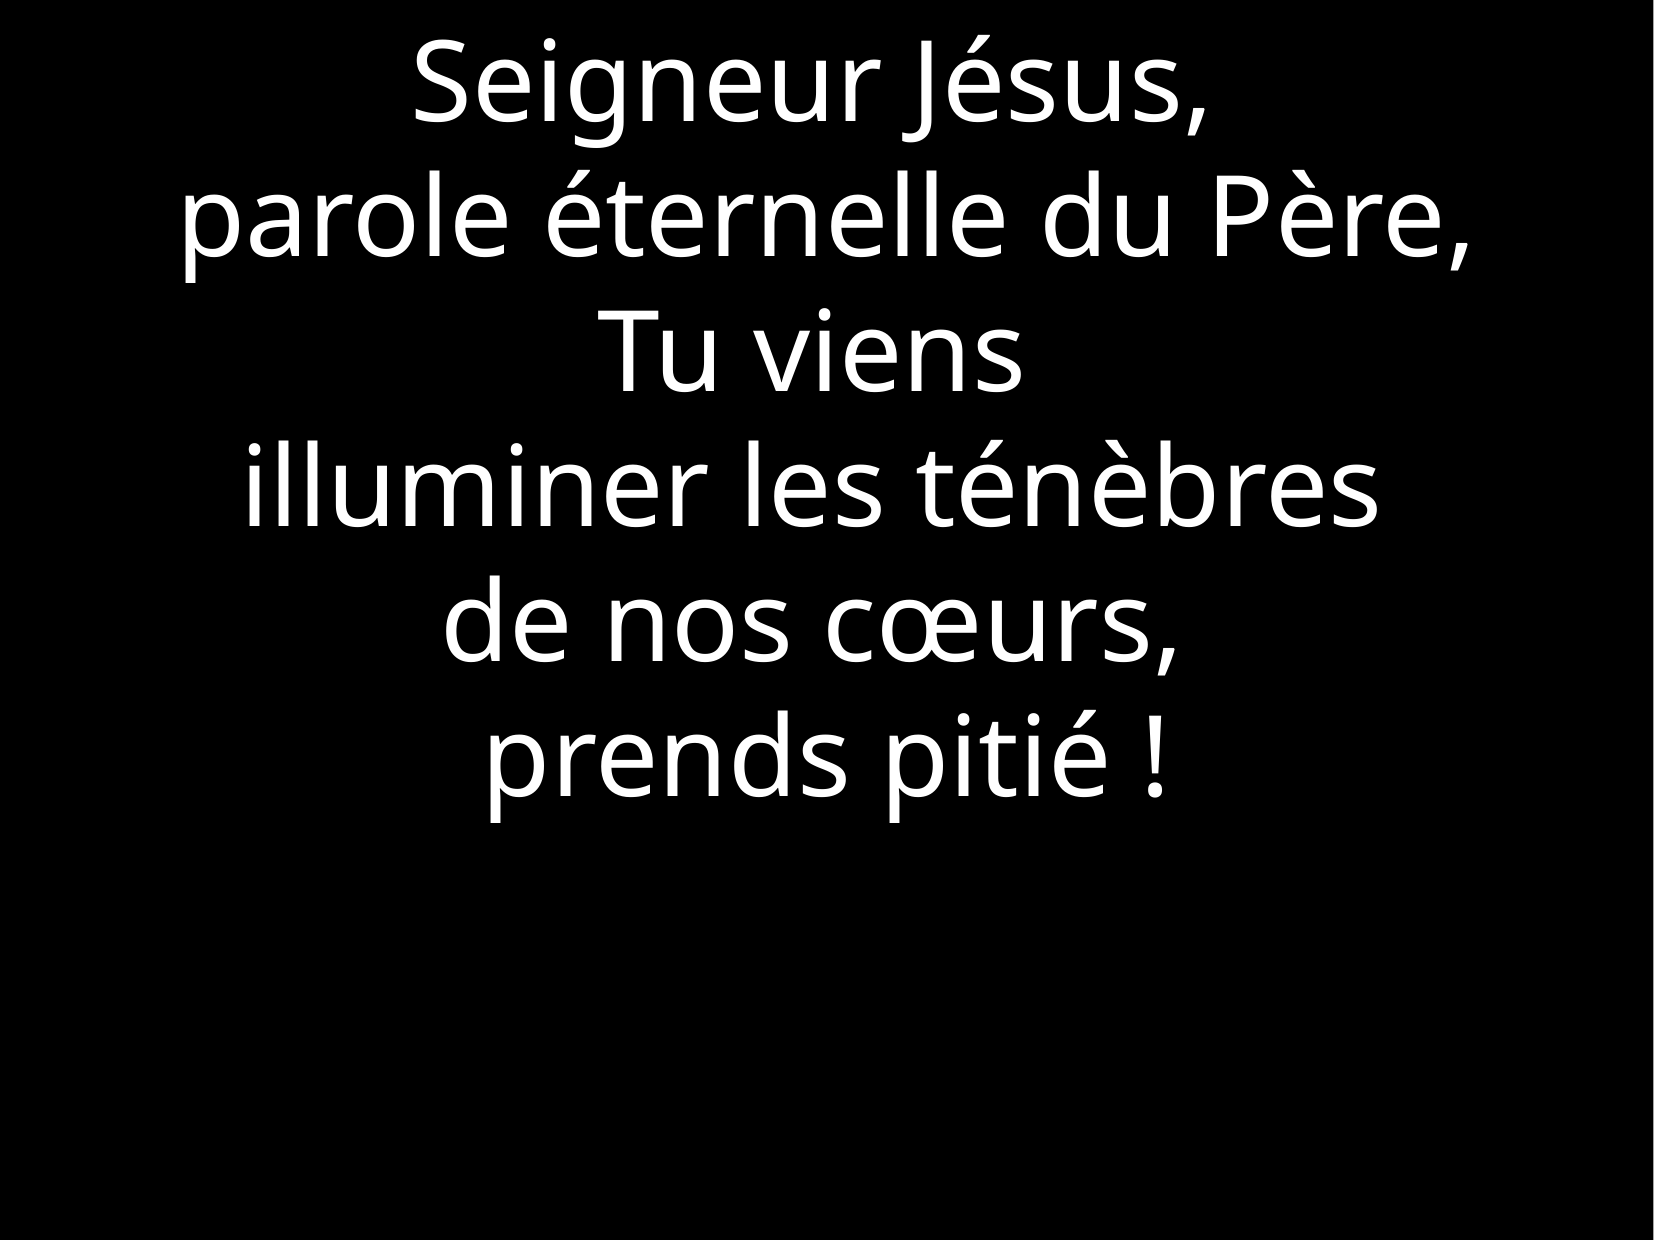

Seigneur Jésus,
parole éternelle du Père,
Tu viens
illuminer les ténèbres
de nos cœurs,
prends pitié !